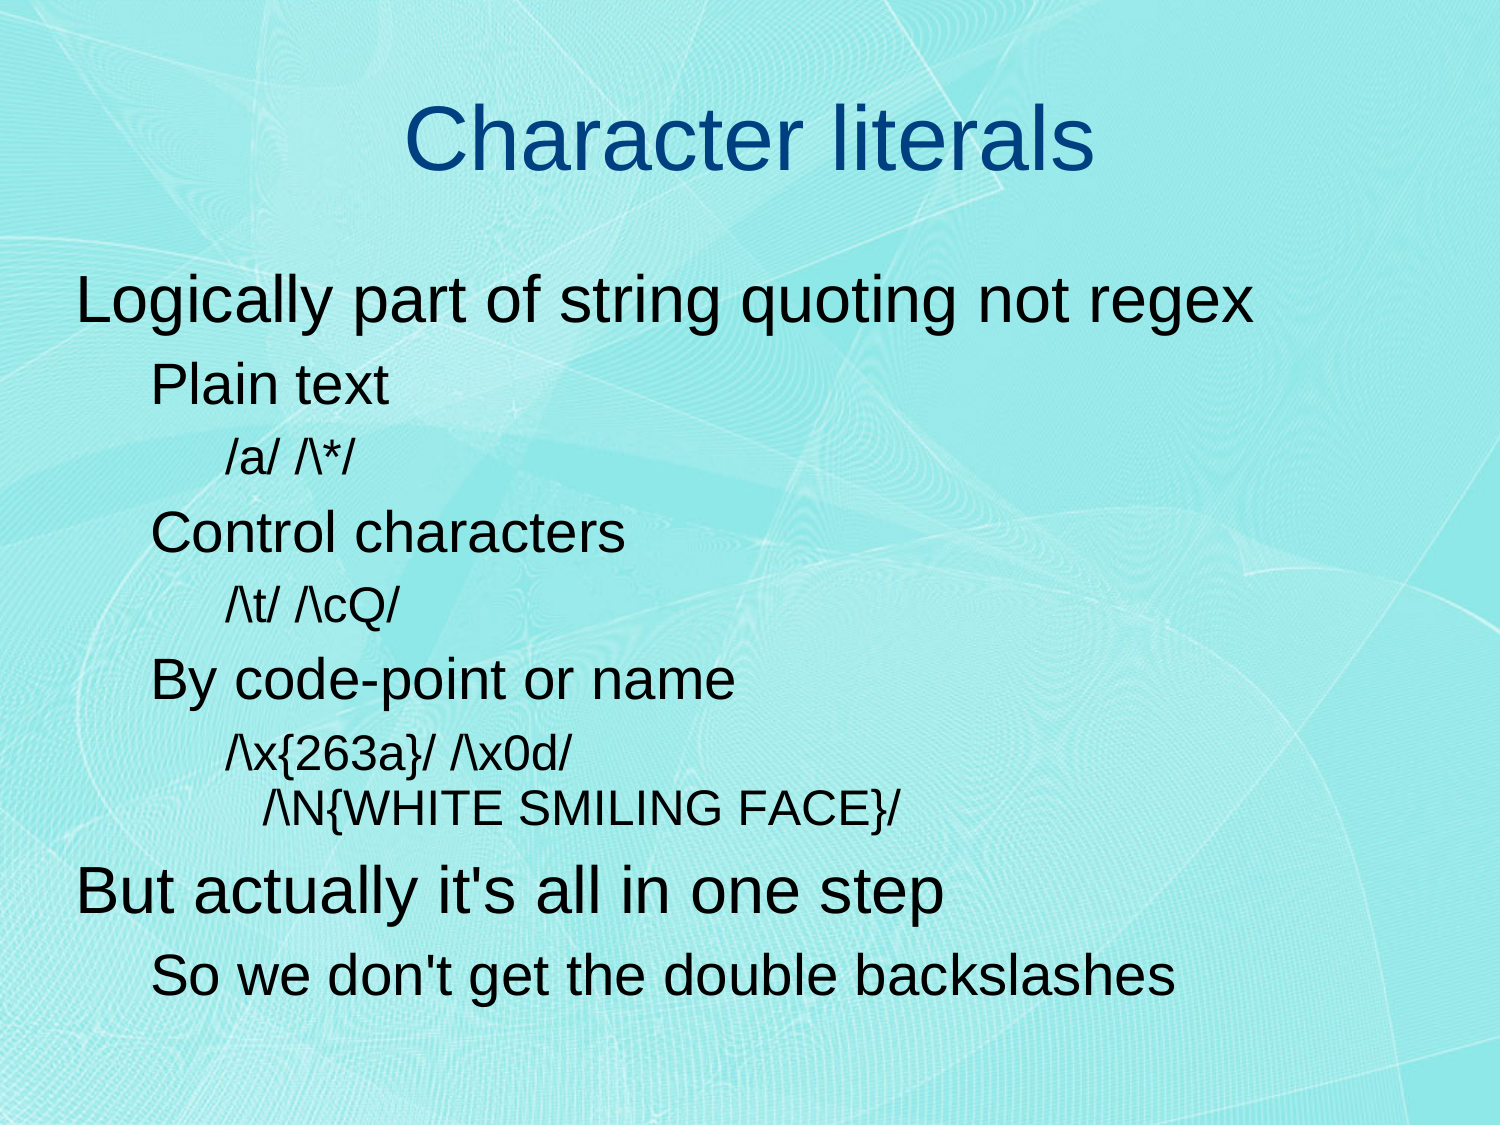

# Character literals
Logically part of string quoting not regex
Plain text
/a/ /\*/
Control characters
/\t/ /\cQ/
By code-point or name
/\x{263a}/ /\x0d/
/\N{WHITE SMILING FACE}/
But actually it's all in one step
So we don't get the double backslashes